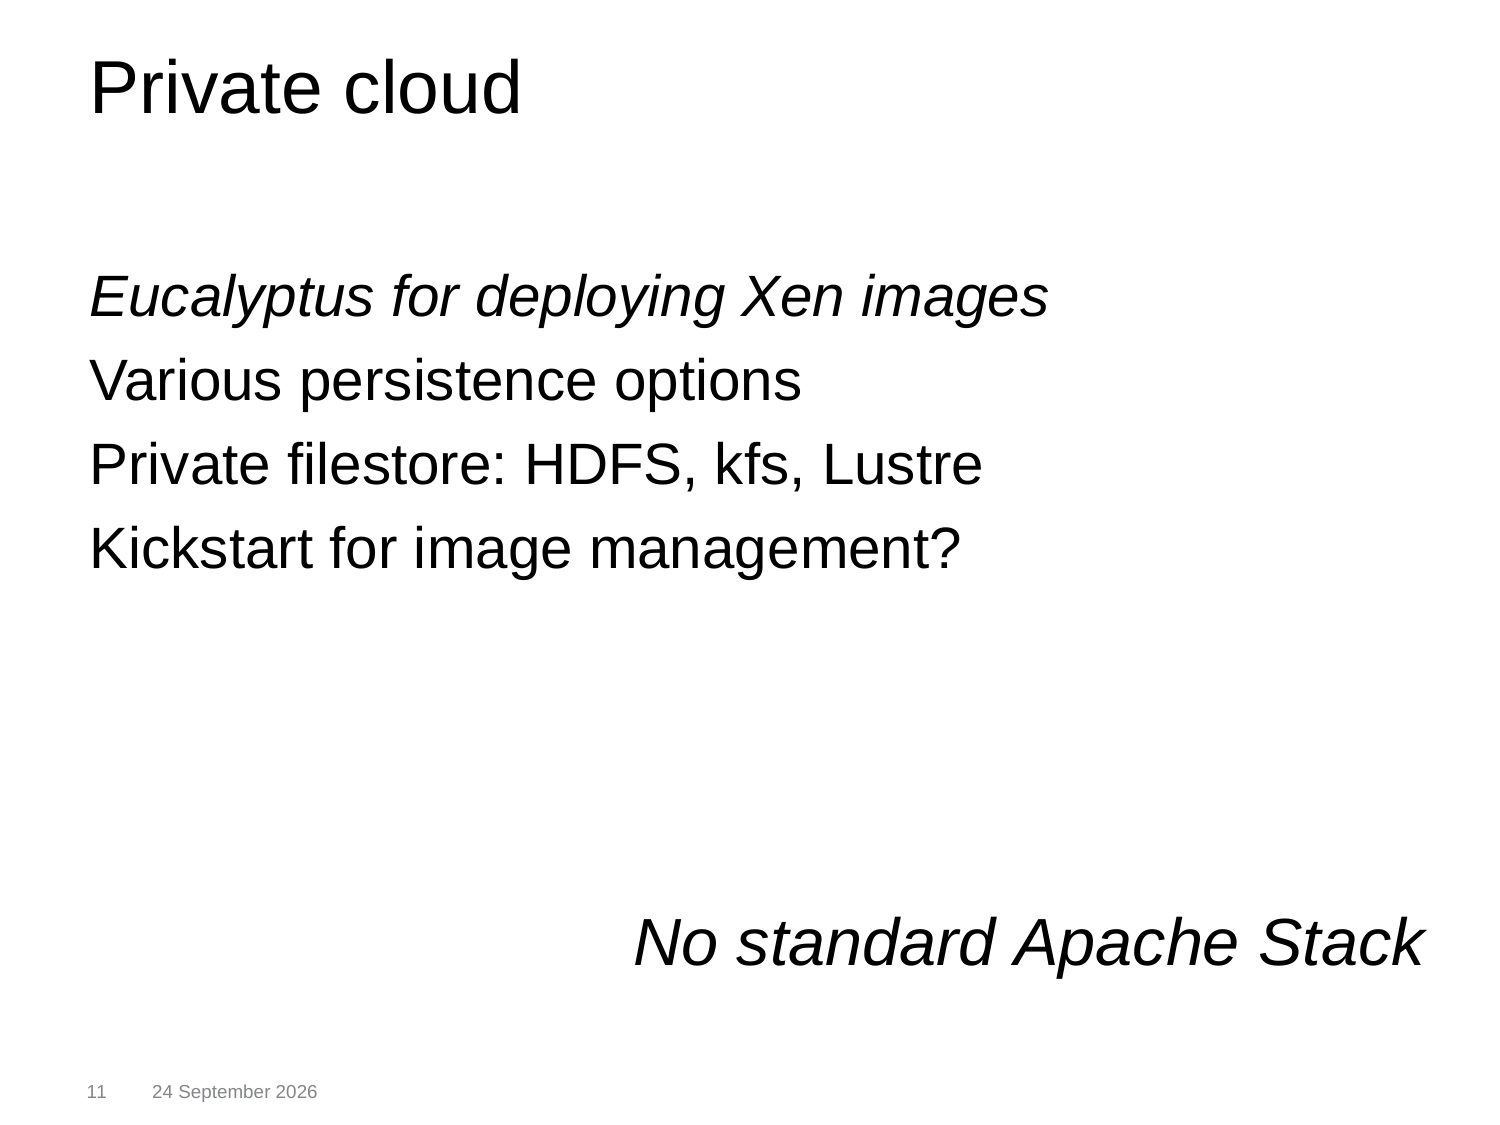

# Private cloud
Eucalyptus for deploying Xen images
Various persistence options
Private filestore: HDFS, kfs, Lustre
Kickstart for image management?
No standard Apache Stack